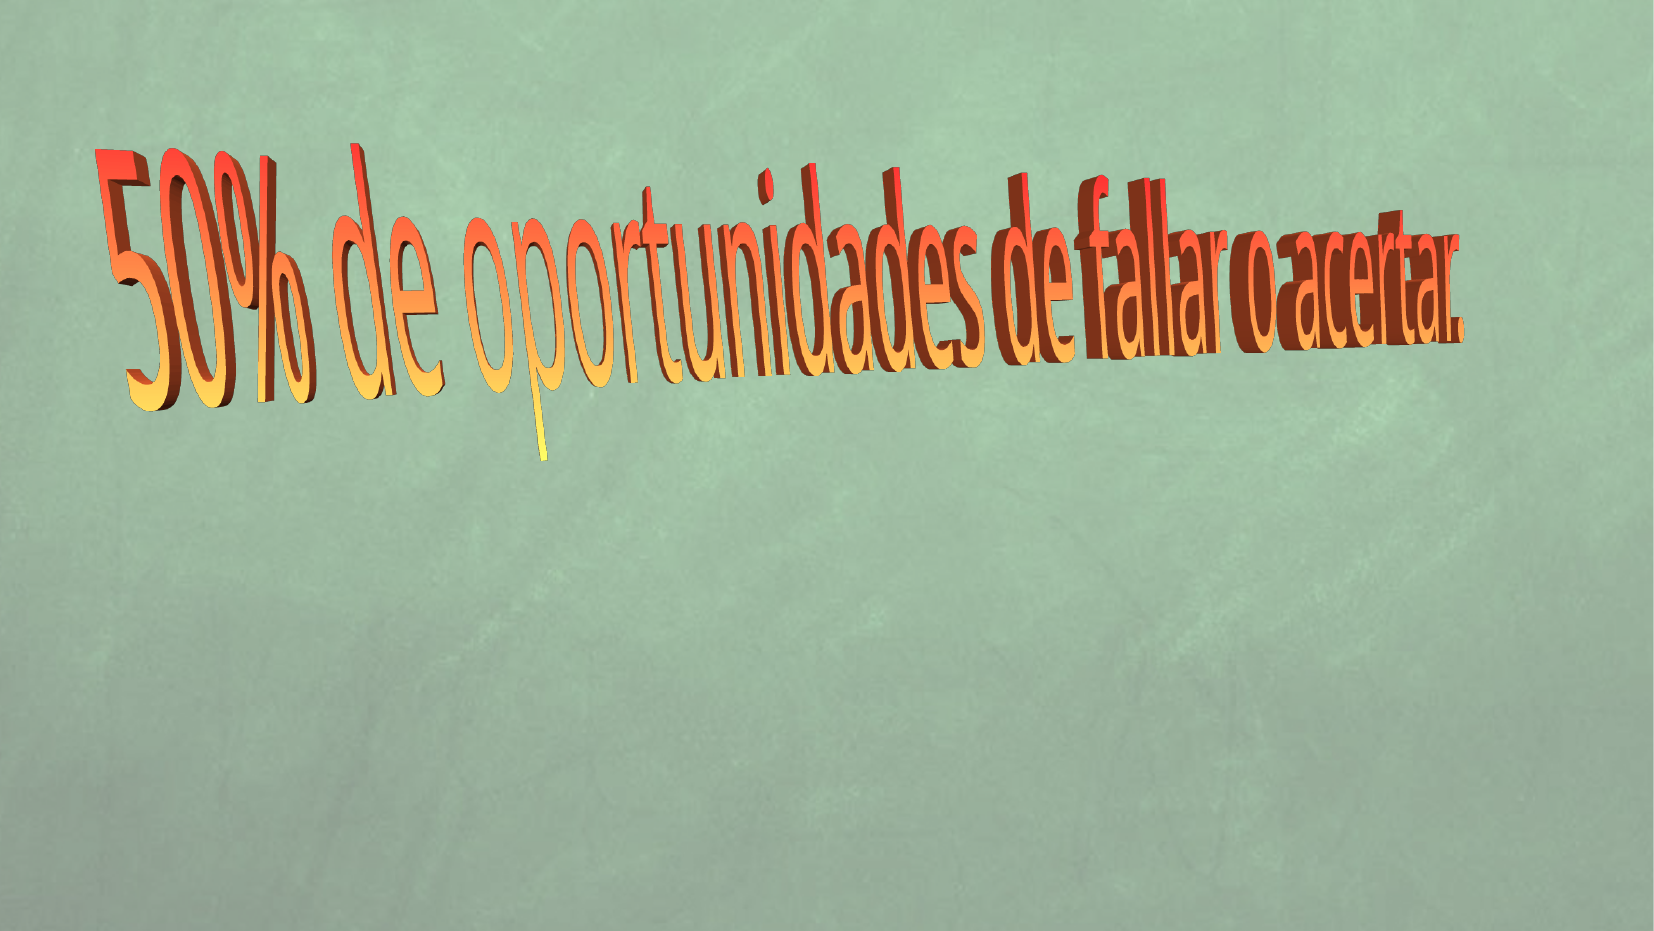

50% de oportunidades de fallar o acertar.